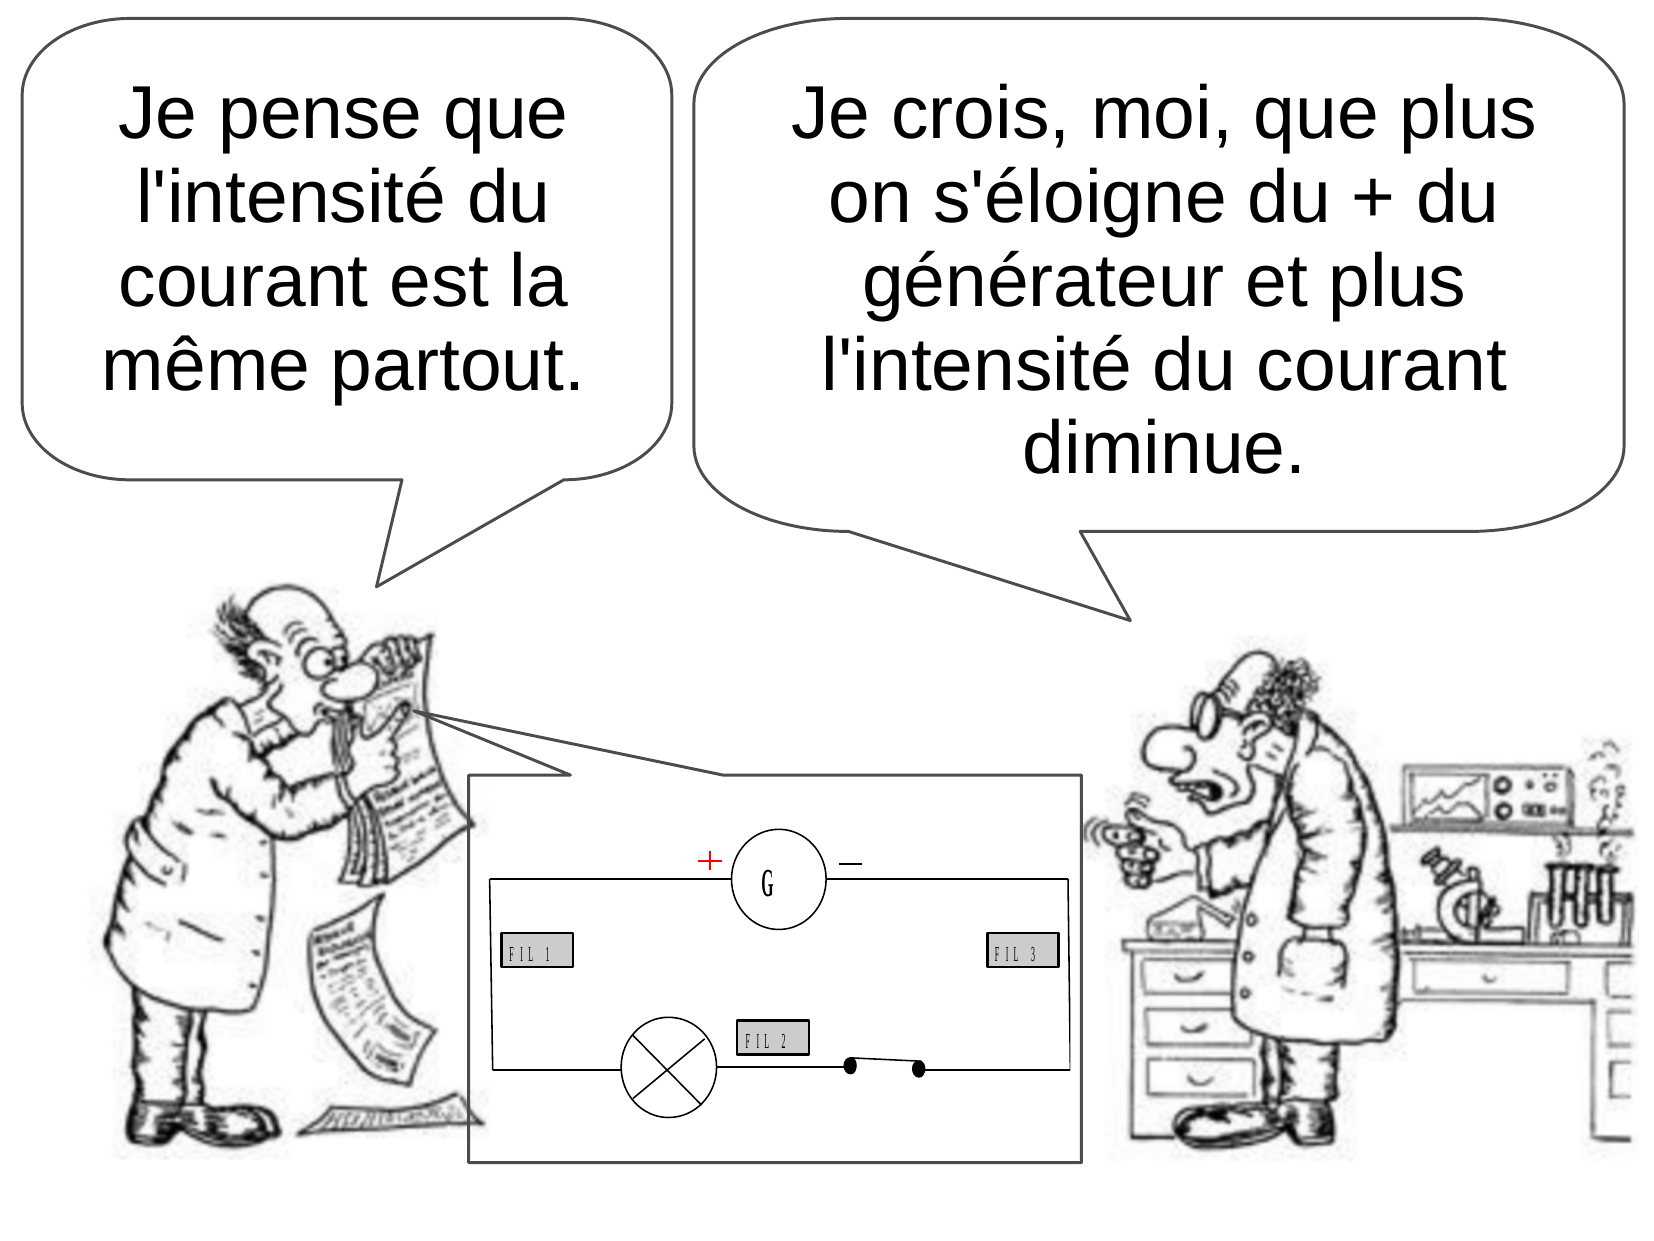

Je pense que l'intensité du courant est la même partout.
Je crois, moi, que plus on s'éloigne du + du générateur et plus l'intensité du courant diminue.